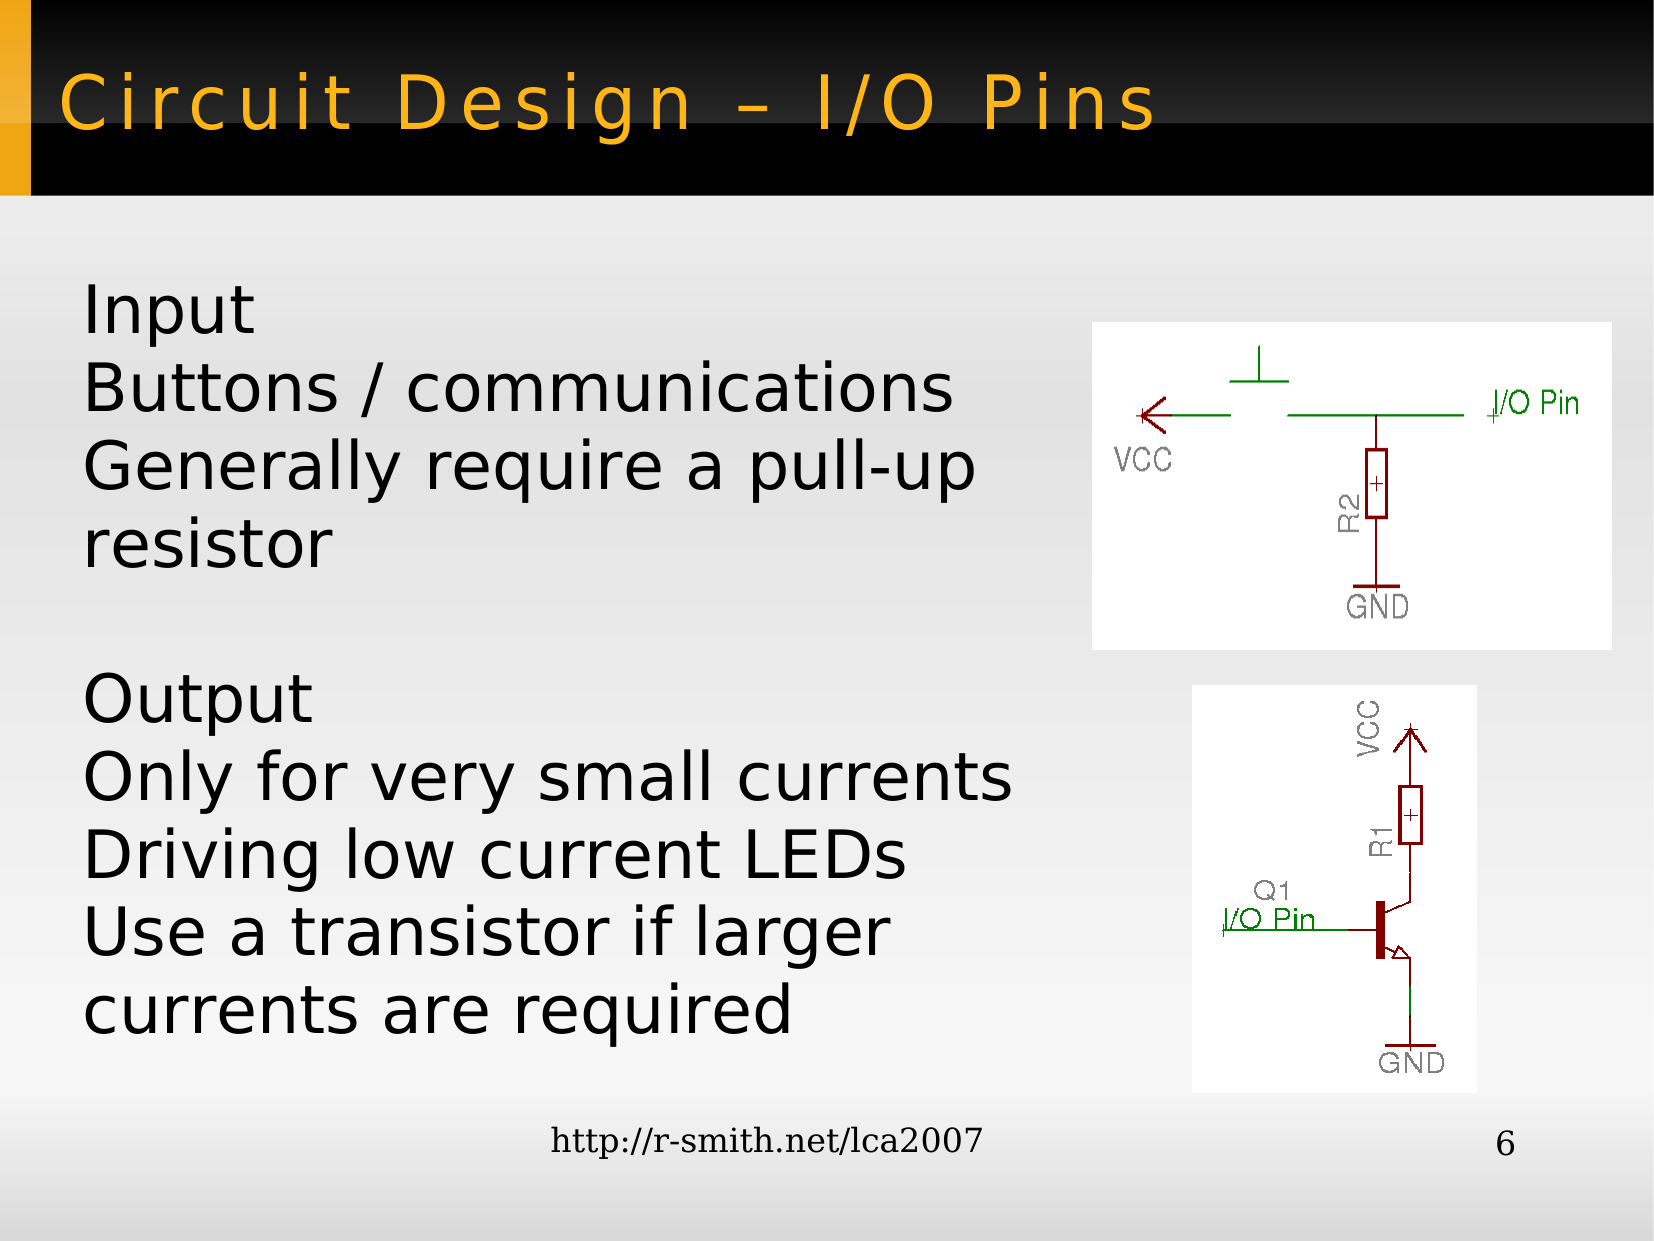

# Circuit Design – I/O Pins
Input
Buttons / communications
Generally require a pull-up resistor
Output
Only for very small currents
Driving low current LEDs
Use a transistor if larger currents are required
http://r-smith.net/lca2007
6